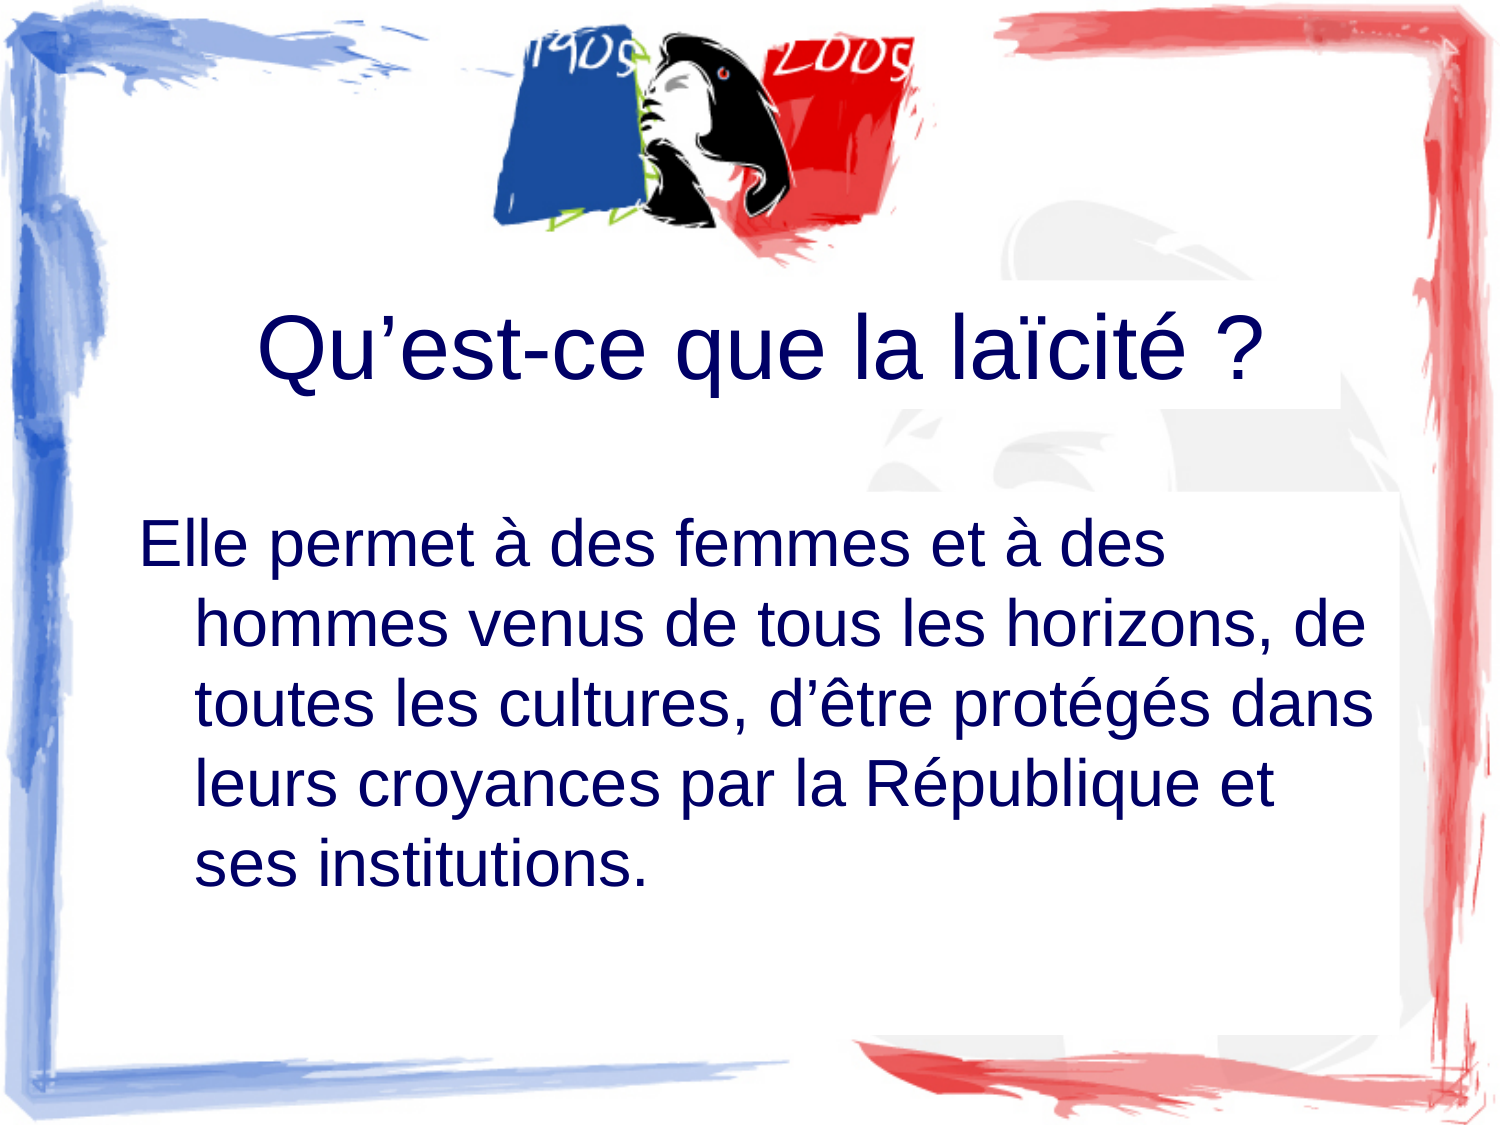

# Qu’est-ce que la laïcité ?
Elle permet à des femmes et à des hommes venus de tous les horizons, de toutes les cultures, d’être protégés dans leurs croyances par la République et ses institutions.